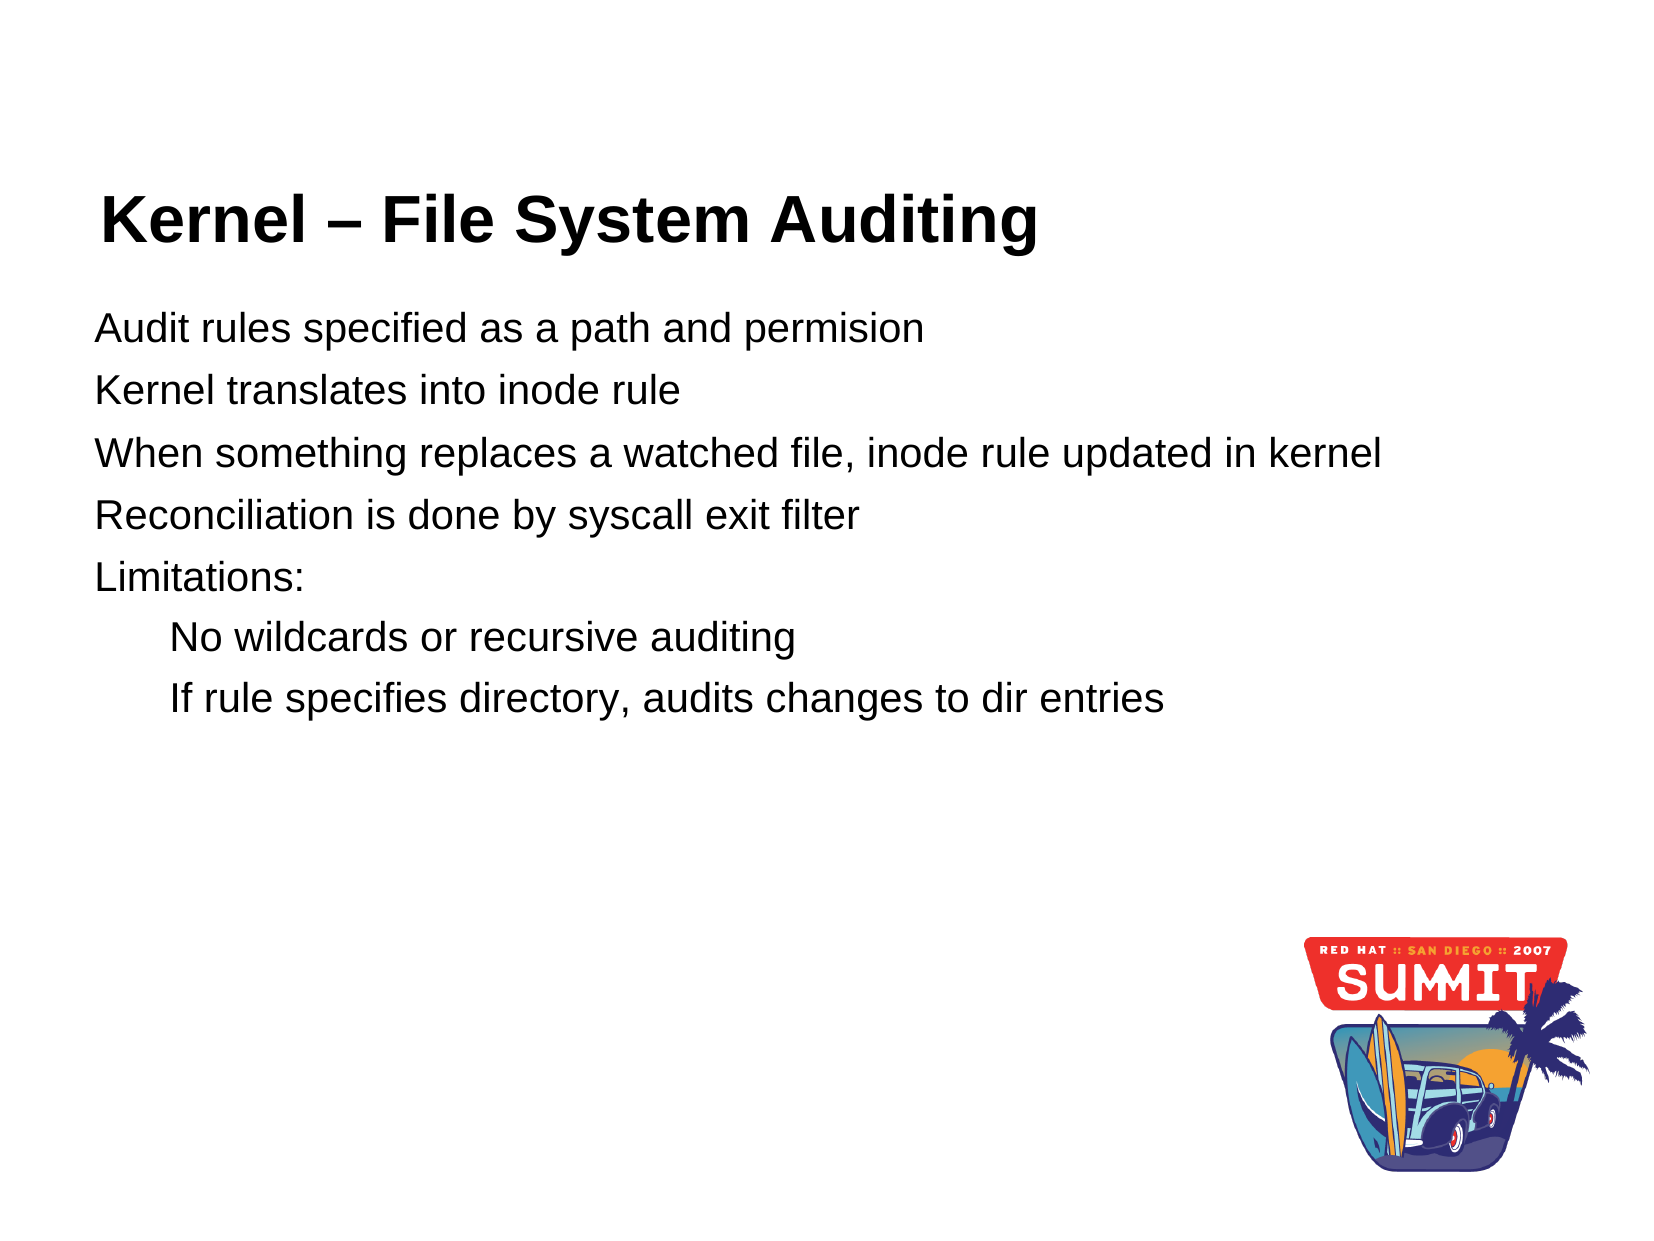

# Kernel – File System Auditing
Audit rules specified as a path and permision
Kernel translates into inode rule
When something replaces a watched file, inode rule updated in kernel
Reconciliation is done by syscall exit filter
Limitations:
No wildcards or recursive auditing
If rule specifies directory, audits changes to dir entries